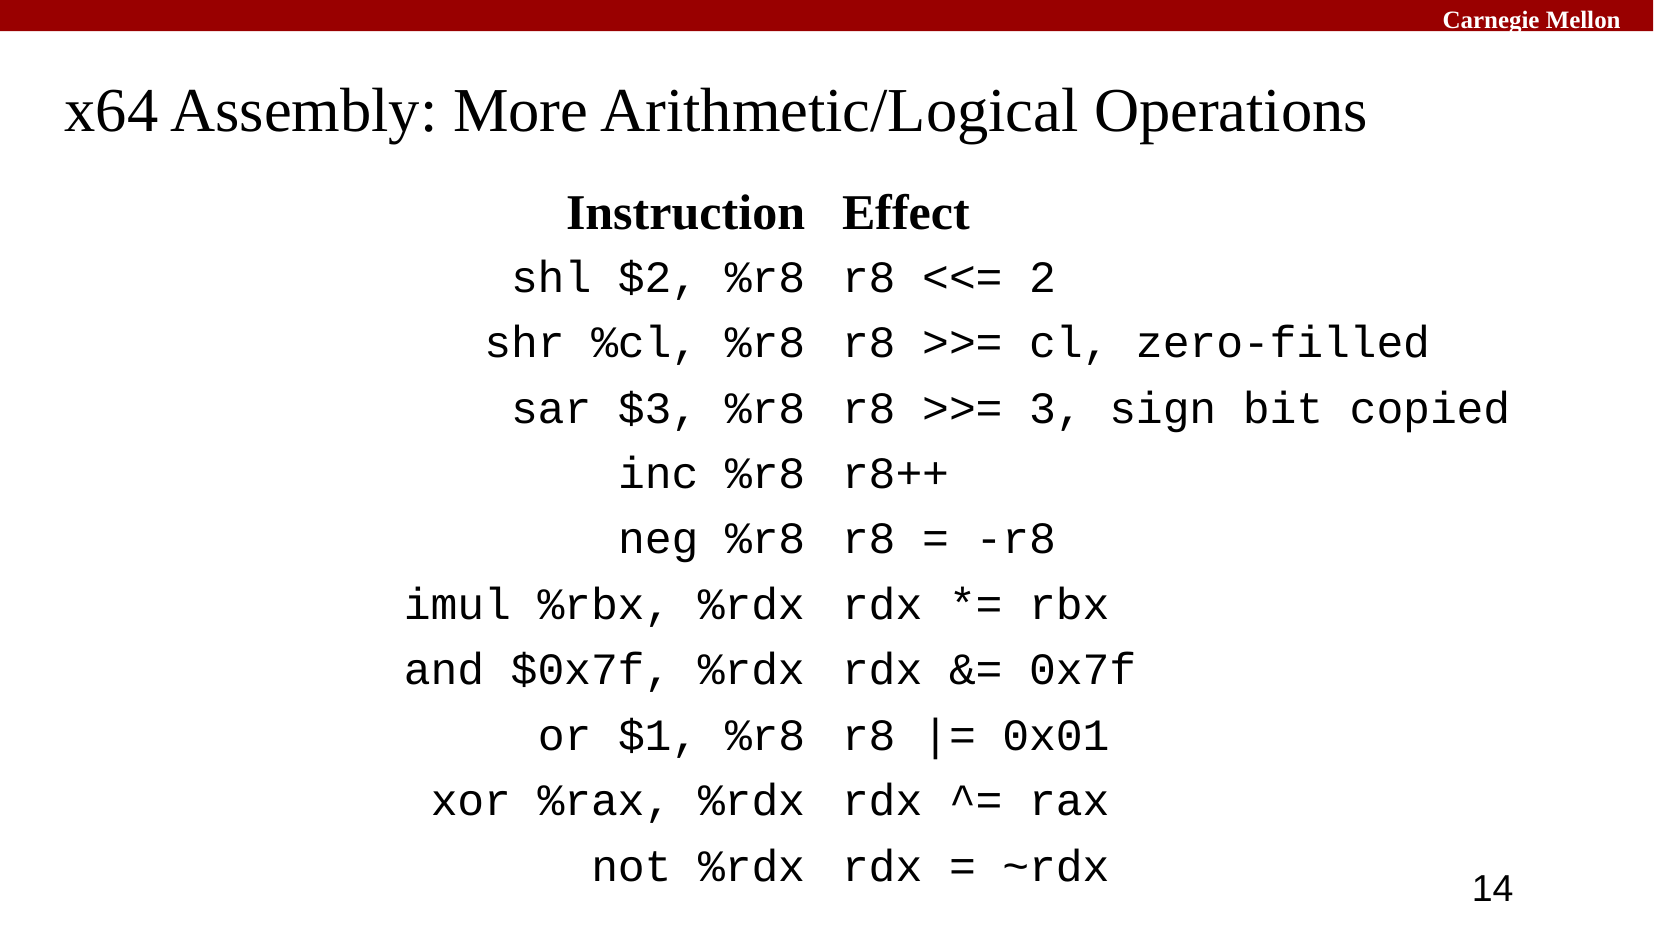

# x64 Assembly: More Arithmetic/Logical Operations
Instruction
Effect
shl $2, %r8
shr %cl, %r8
sar $3, %r8
inc %r8
neg %r8
imul %rbx, %rdx
and $0x7f, %rdx
or $1, %r8
xor %rax, %rdx
not %rdx
r8 <<= 2
r8 >>= cl, zero-filled
r8 >>= 3, sign bit copied
r8++
r8 = -r8
rdx *= rbx
rdx &= 0x7f
r8 |= 0x01
rdx ^= rax
rdx = ~rdx